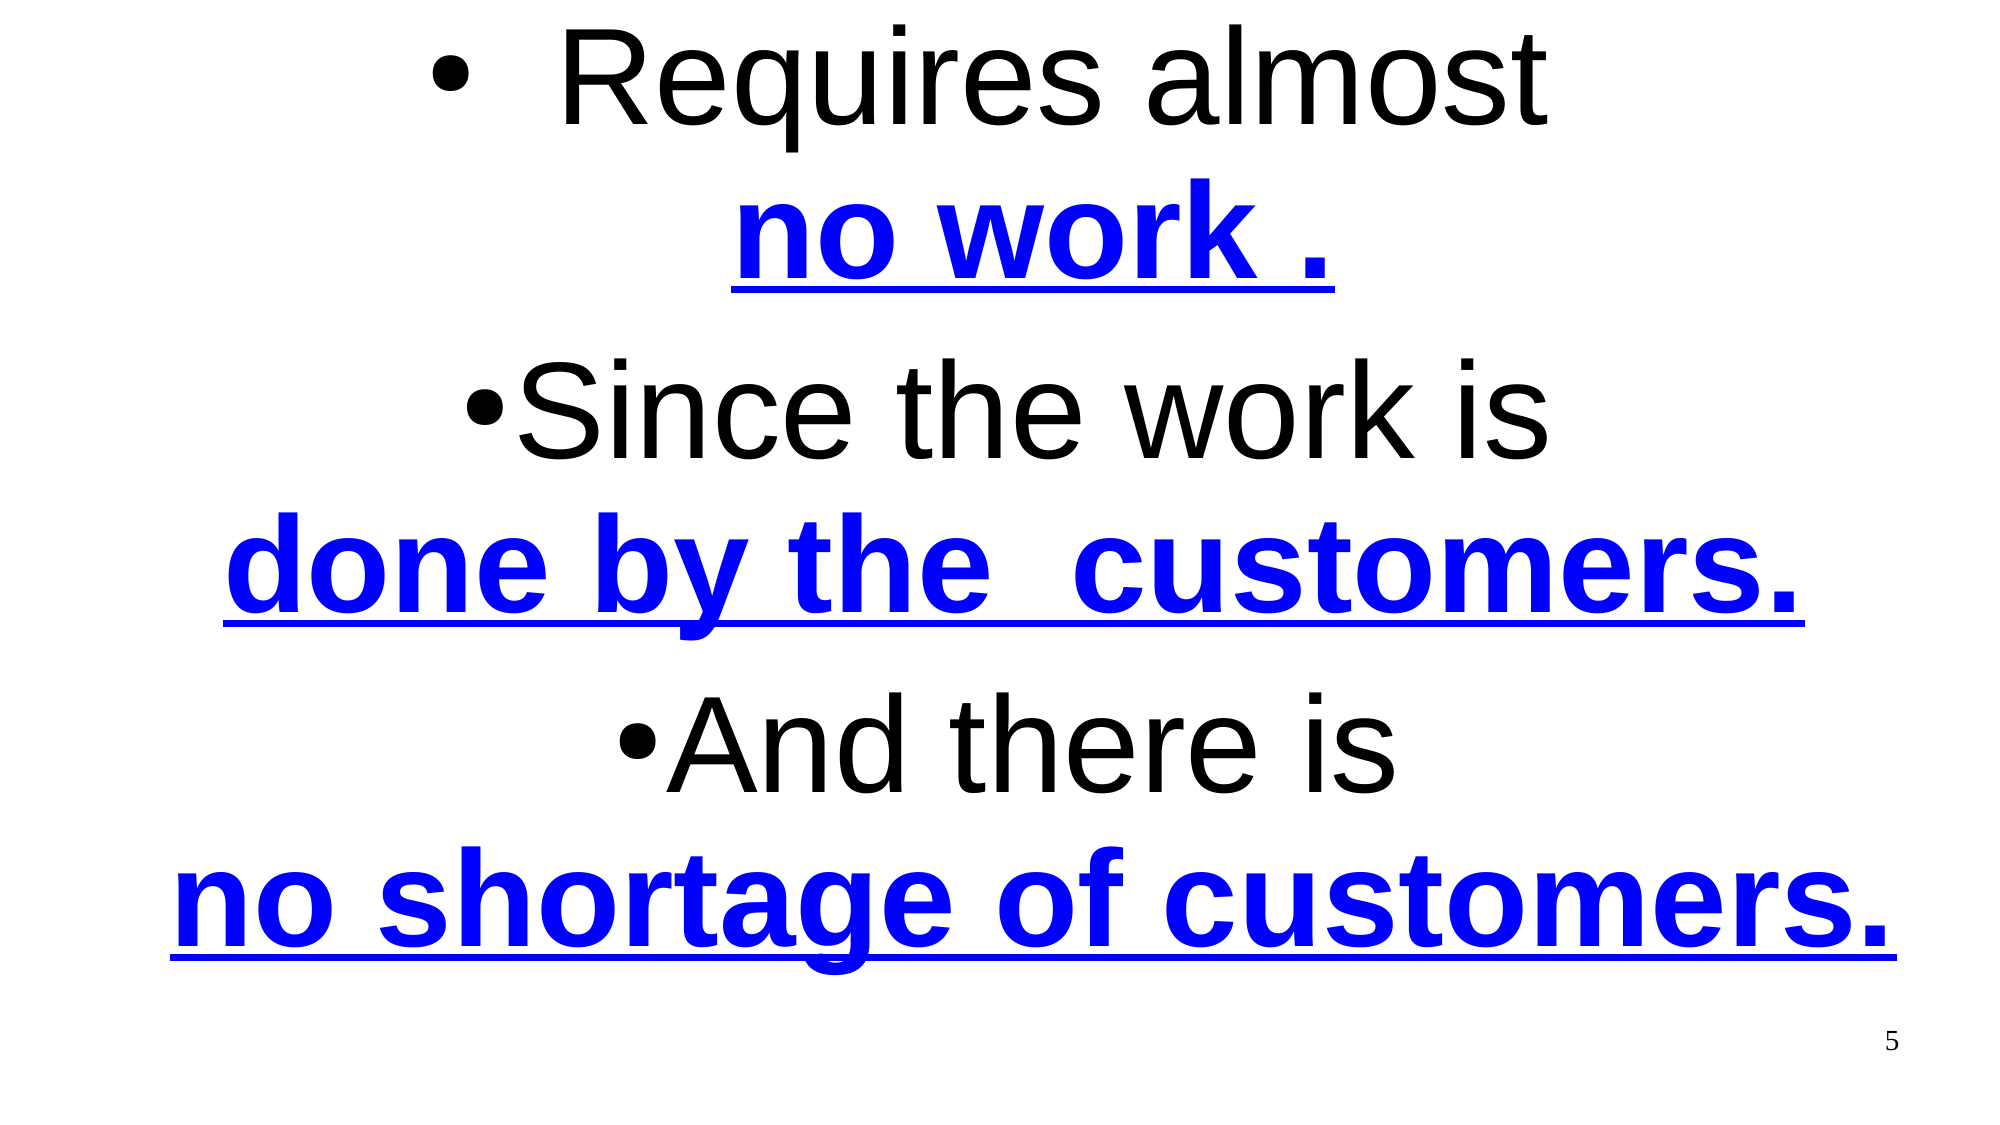

# Requires almost no work .
Since the work is
done by the customers.
And there is
no shortage of customers.
5